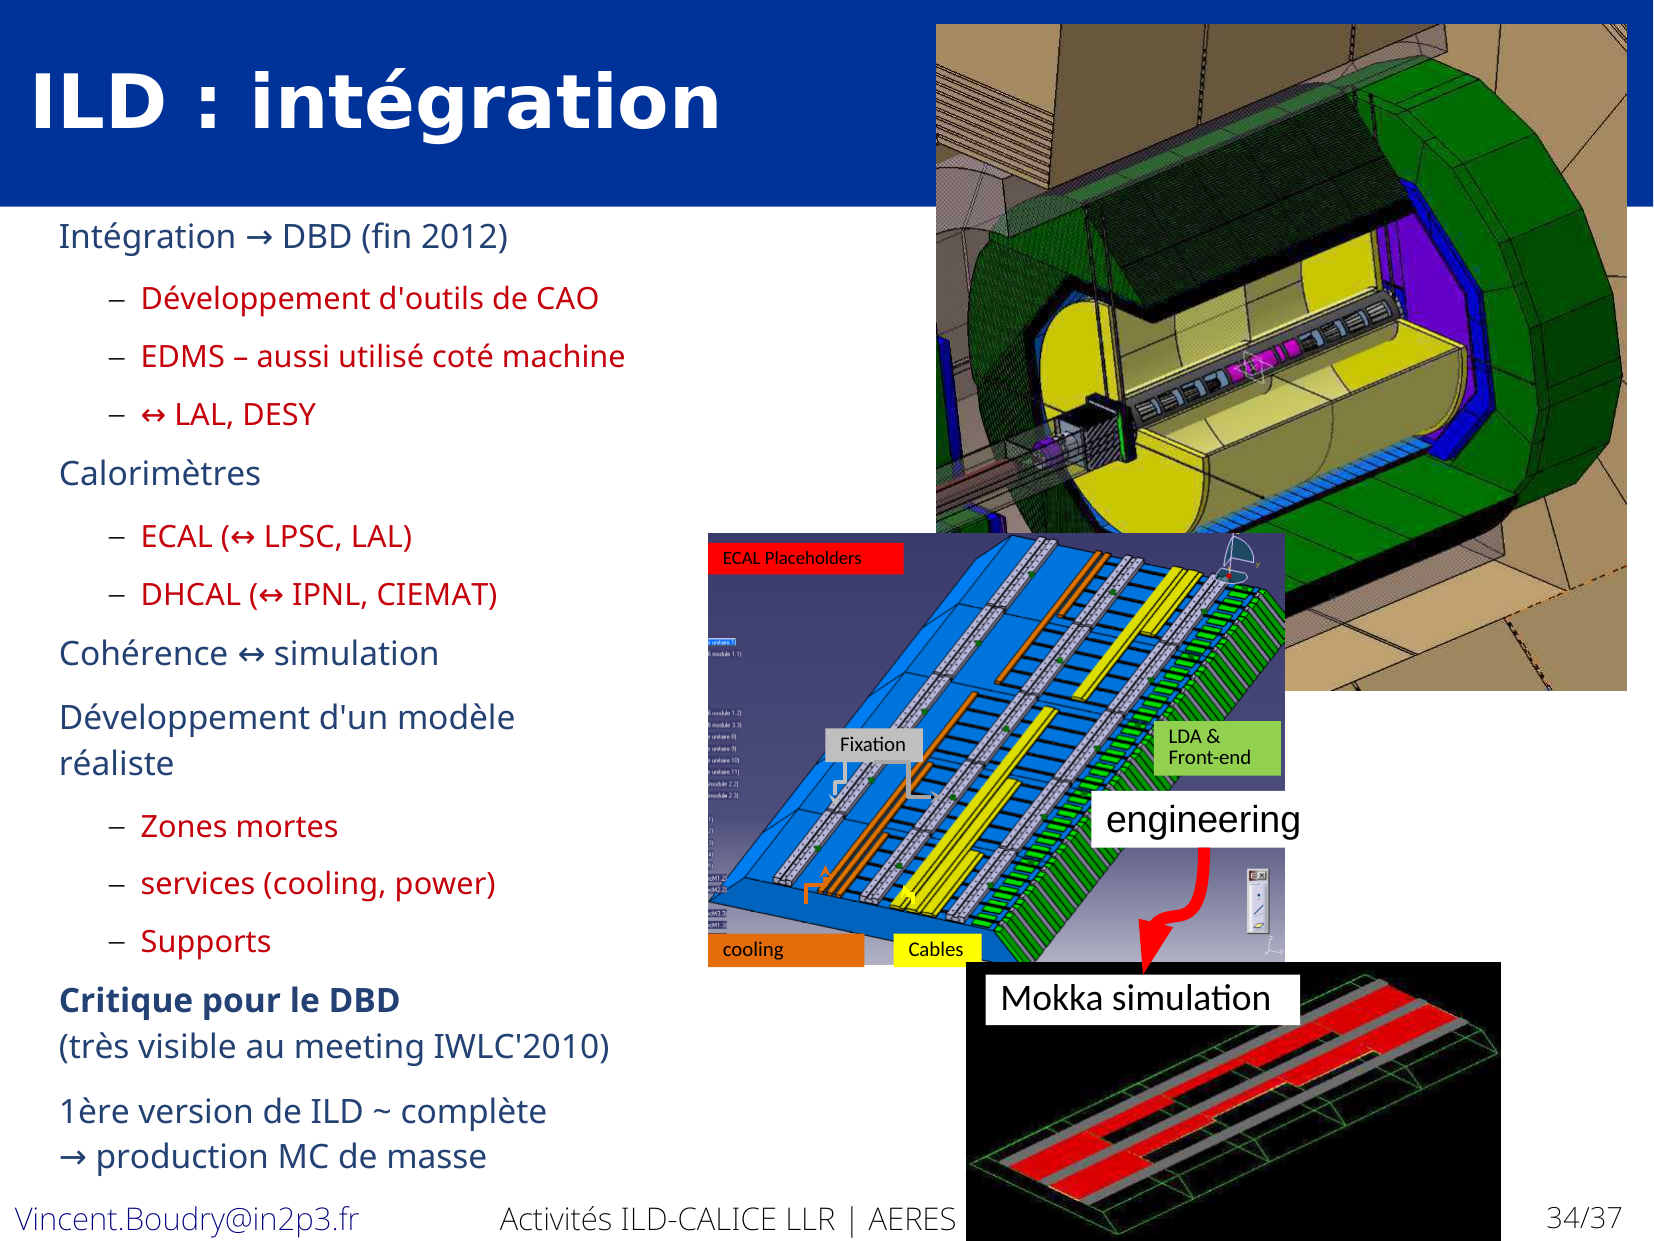

# ILD : intégration
Intégration → DBD (fin 2012)
Développement d'outils de CAO
EDMS – aussi utilisé coté machine
↔ LAL, DESY
Calorimètres
ECAL (↔ LPSC, LAL)
DHCAL (↔ IPNL, CIEMAT)
Cohérence ↔ simulation
Développement d'un modèle
réaliste
Zones mortes
services (cooling, power)
Supports
Critique pour le DBD
(très visible au meeting IWLC'2010)
1ère version de ILD ~ complète
→ production MC de masse
ECAL Placeholders
LDA & Front-end
Fixation
engineering
cooling
Cables
Mokka simulation
Activités ILD-CALICE LLR | AERES | 11/12/2013
34